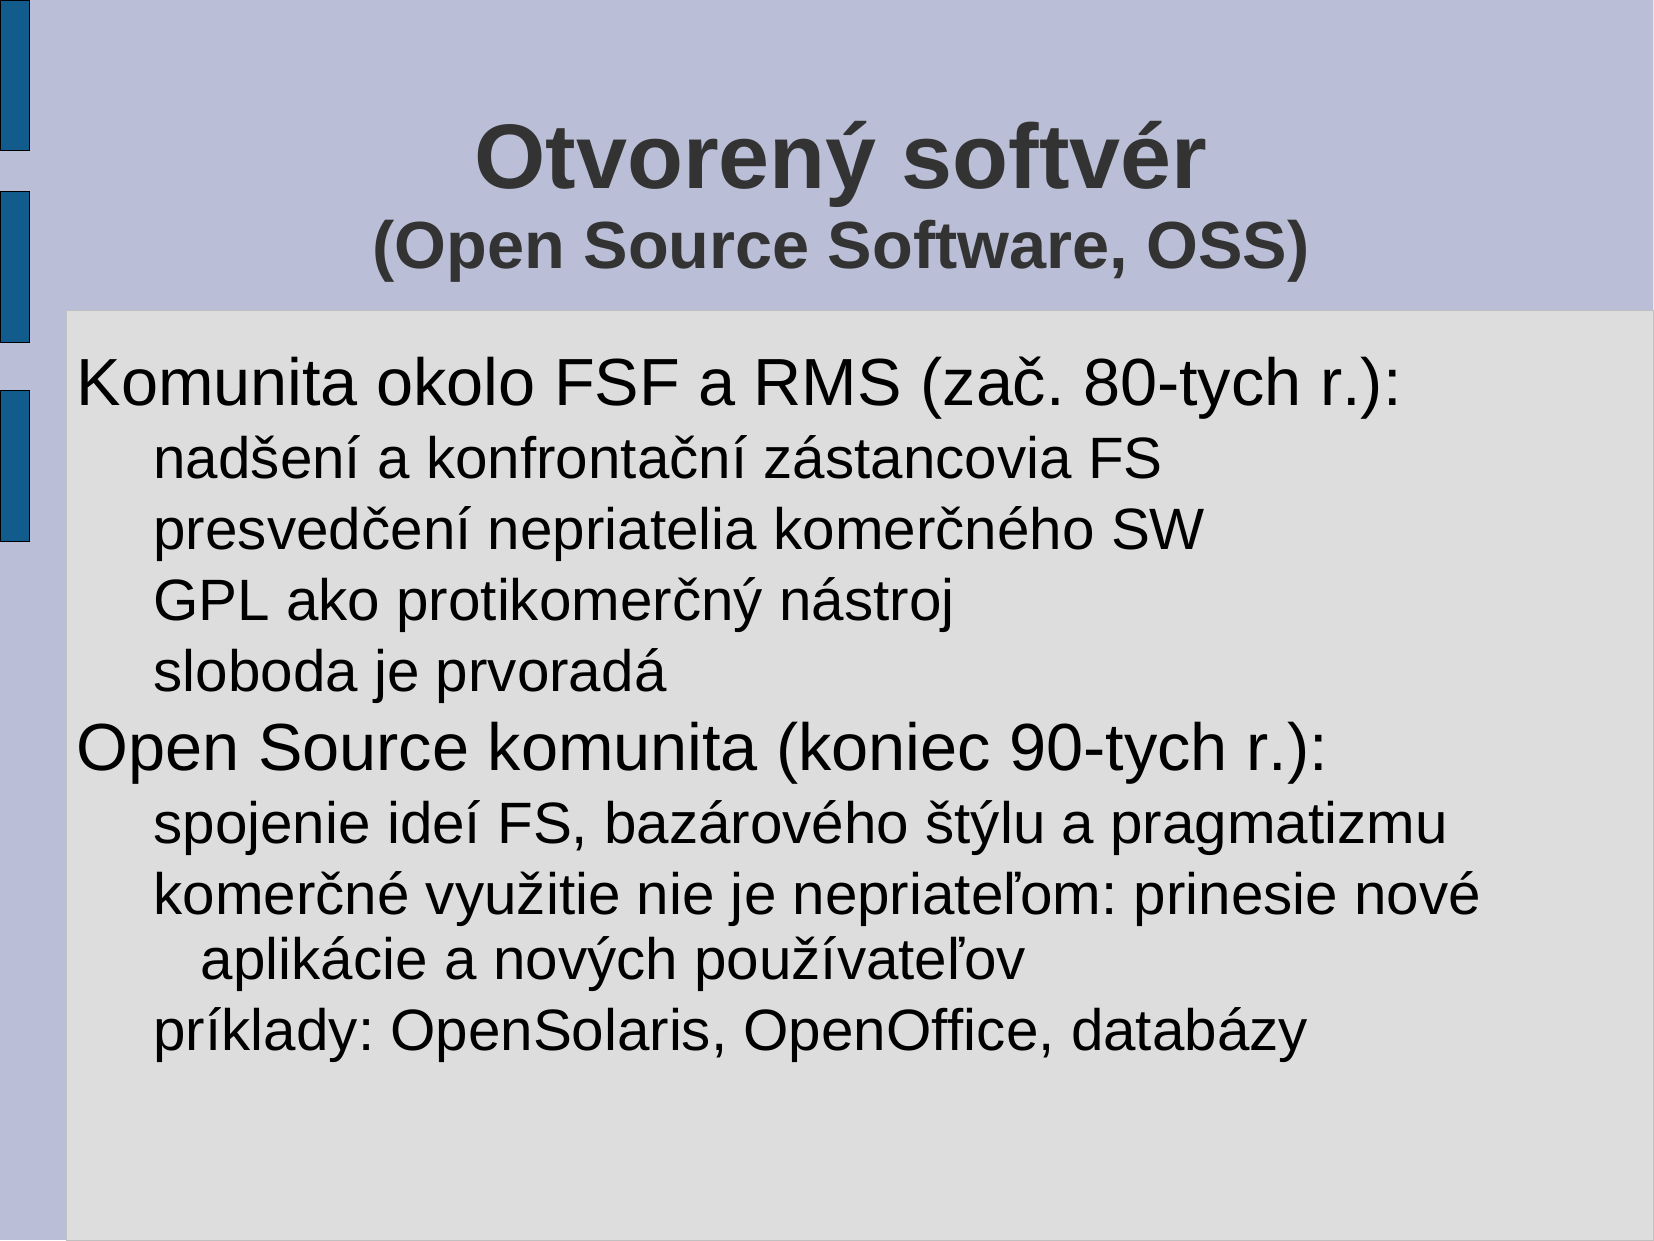

# Otvorený softvér (Open Source Software, OSS)
Komunita okolo FSF a RMS (zač. 80-tych r.):
nadšení a konfrontační zástancovia FS
presvedčení nepriatelia komerčného SW
GPL ako protikomerčný nástroj
sloboda je prvoradá
Open Source komunita (koniec 90-tych r.):
spojenie ideí FS, bazárového štýlu a pragmatizmu
komerčné využitie nie je nepriateľom: prinesie nové aplikácie a nových používateľov
príklady: OpenSolaris, OpenOffice, databázy